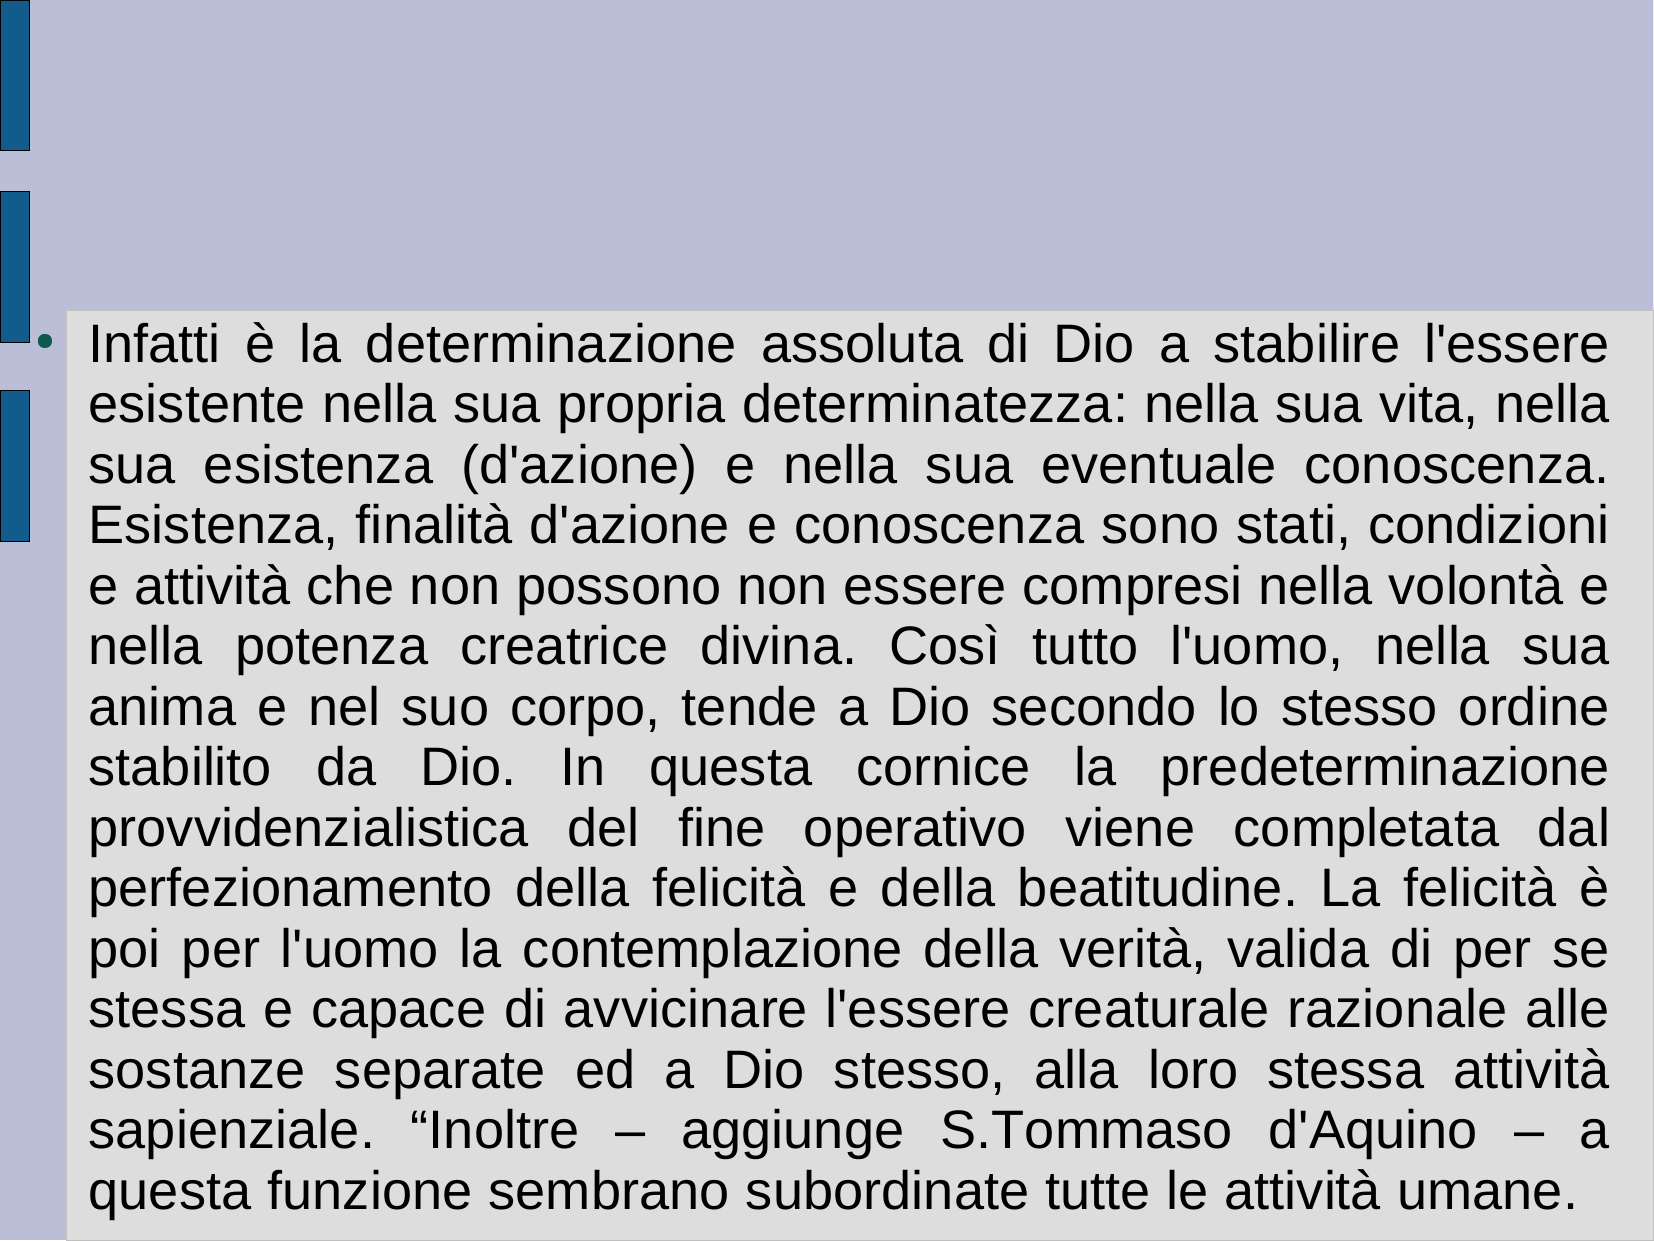

#
Infatti è la determinazione assoluta di Dio a stabilire l'essere esistente nella sua propria determinatezza: nella sua vita, nella sua esistenza (d'azione) e nella sua eventuale conoscenza. Esistenza, finalità d'azione e conoscenza sono stati, condizioni e attività che non possono non essere compresi nella volontà e nella potenza creatrice divina. Così tutto l'uomo, nella sua anima e nel suo corpo, tende a Dio secondo lo stesso ordine stabilito da Dio. In questa cornice la predeterminazione provvidenzialistica del fine operativo viene completata dal perfezionamento della felicità e della beatitudine. La felicità è poi per l'uomo la contemplazione della verità, valida di per se stessa e capace di avvicinare l'essere creaturale razionale alle sostanze separate ed a Dio stesso, alla loro stessa attività sapienziale. “Inoltre – aggiunge S.Tommaso d'Aquino – a questa funzione sembrano subordinate tutte le attività umane.